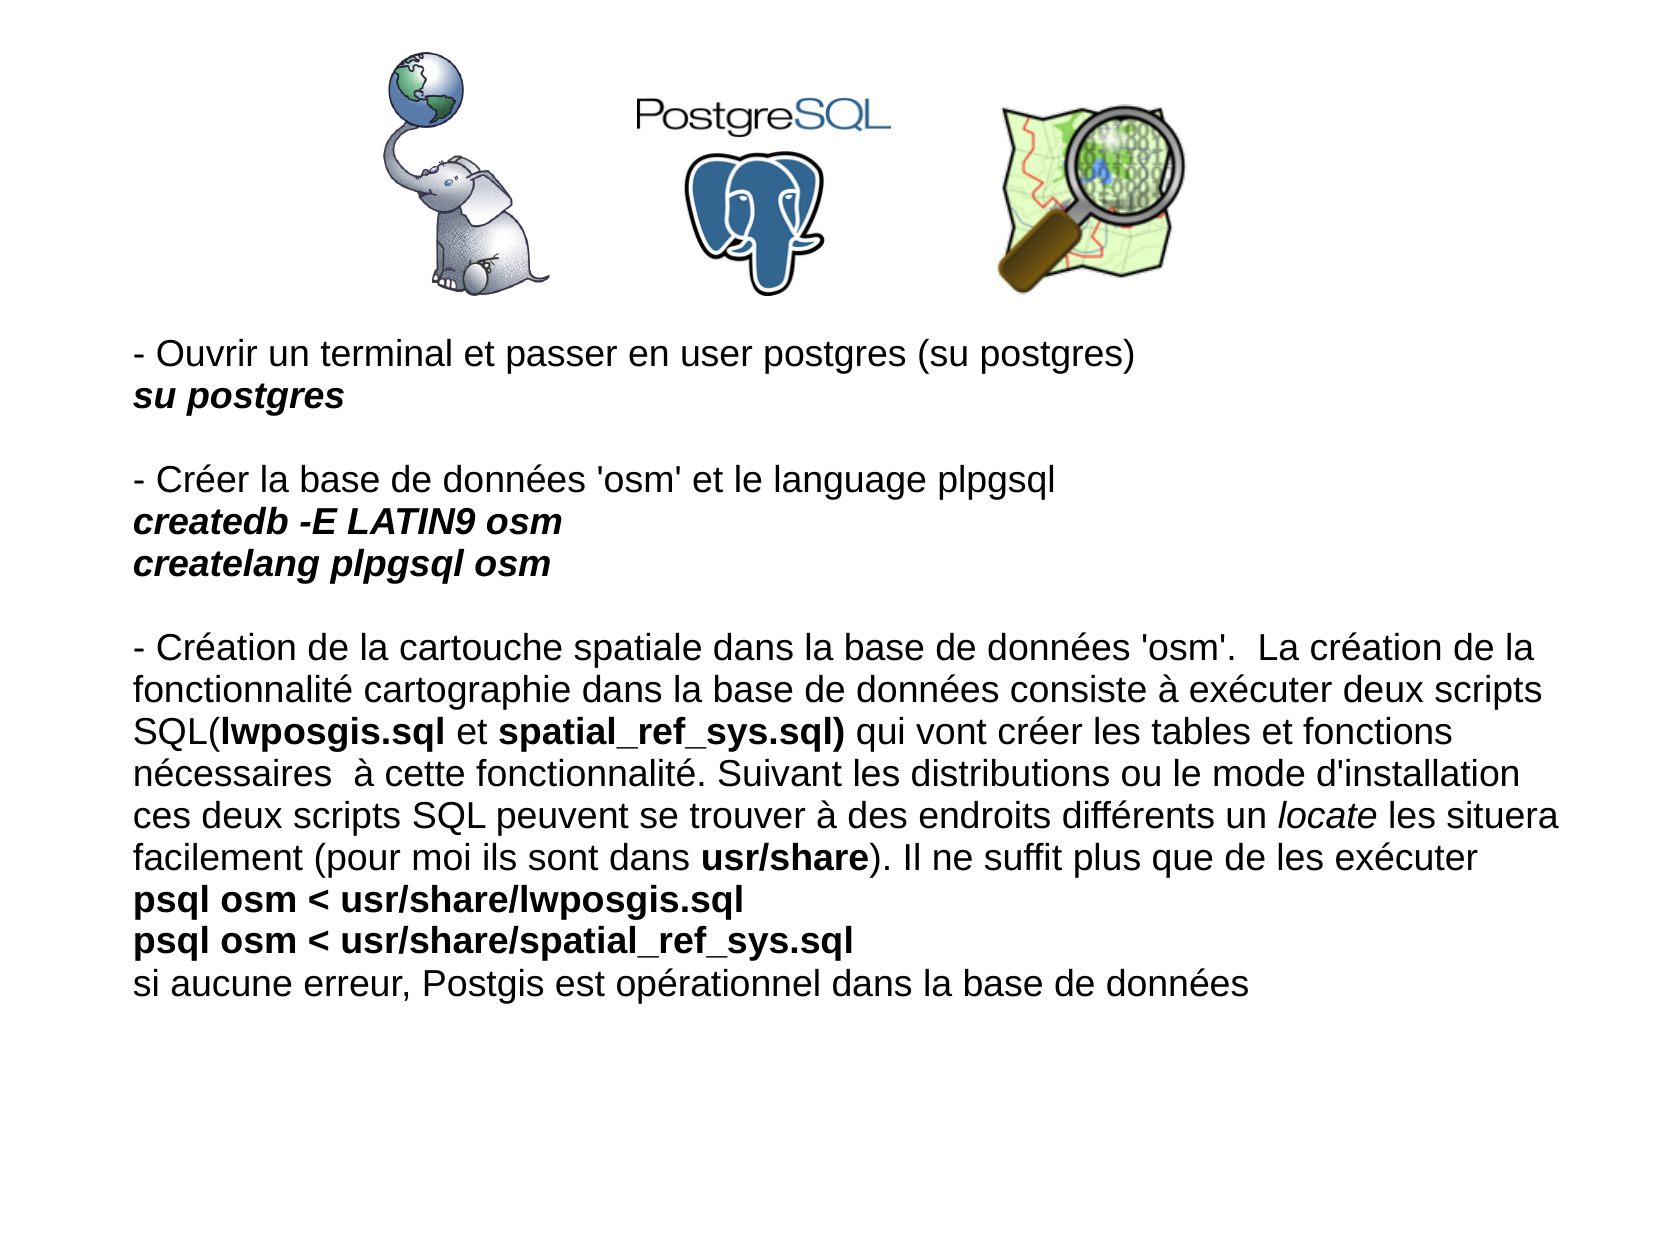

- Ouvrir un terminal et passer en user postgres (su postgres)
su postgres
- Créer la base de données 'osm' et le language plpgsql
createdb -E LATIN9 osm
createlang plpgsql osm
- Création de la cartouche spatiale dans la base de données 'osm'. La création de la fonctionnalité cartographie dans la base de données consiste à exécuter deux scripts SQL(lwposgis.sql et spatial_ref_sys.sql) qui vont créer les tables et fonctions nécessaires à cette fonctionnalité. Suivant les distributions ou le mode d'installation ces deux scripts SQL peuvent se trouver à des endroits différents un locate les situera facilement (pour moi ils sont dans usr/share). Il ne suffit plus que de les exécuter
psql osm < usr/share/lwposgis.sql
psql osm < usr/share/spatial_ref_sys.sql
si aucune erreur, Postgis est opérationnel dans la base de données